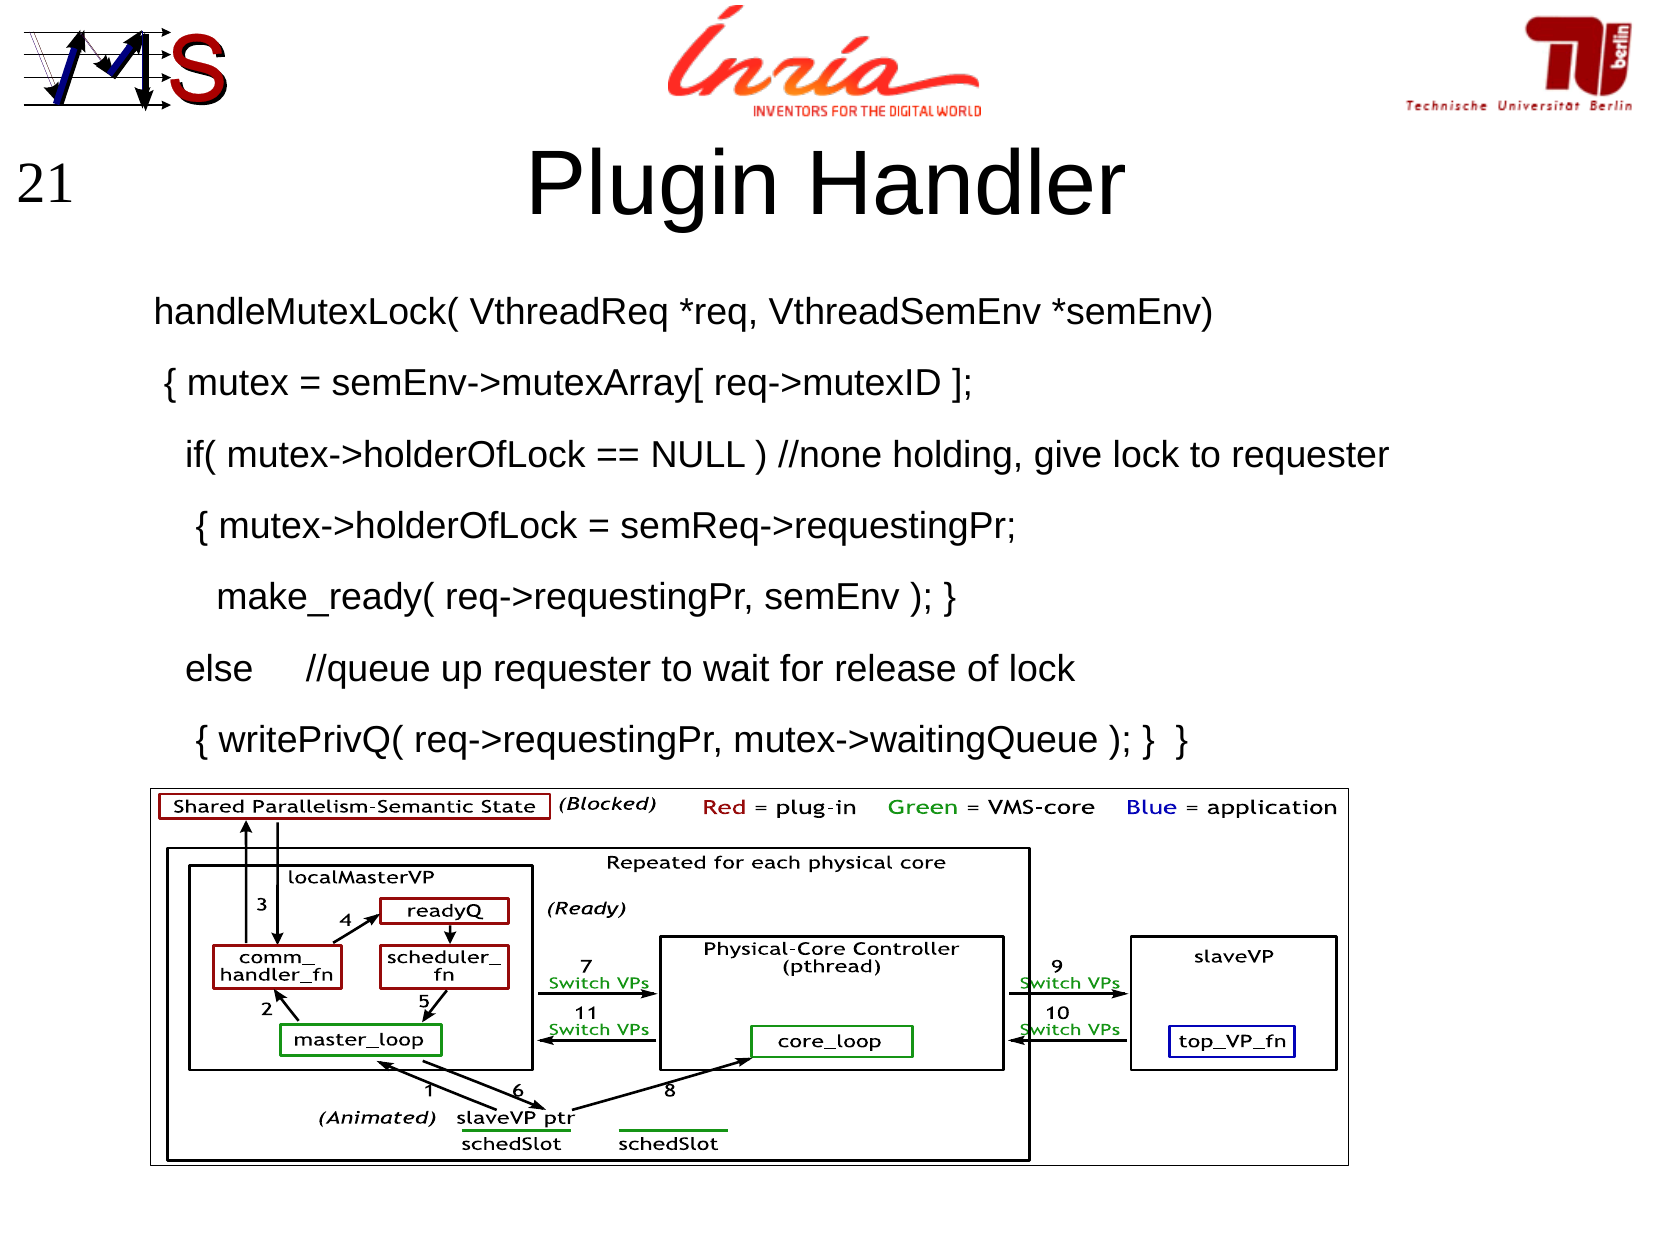

# Plugin Handler
21
handleMutexLock( VthreadReq *req, VthreadSemEnv *semEnv)
 { mutex = semEnv->mutexArray[ req->mutexID ];
 if( mutex->holderOfLock == NULL ) //none holding, give lock to requester
 { mutex->holderOfLock = semReq->requestingPr;
 make_ready( req->requestingPr, semEnv ); }
 else //queue up requester to wait for release of lock
 { writePrivQ( req->requestingPr, mutex->waitingQueue ); } }